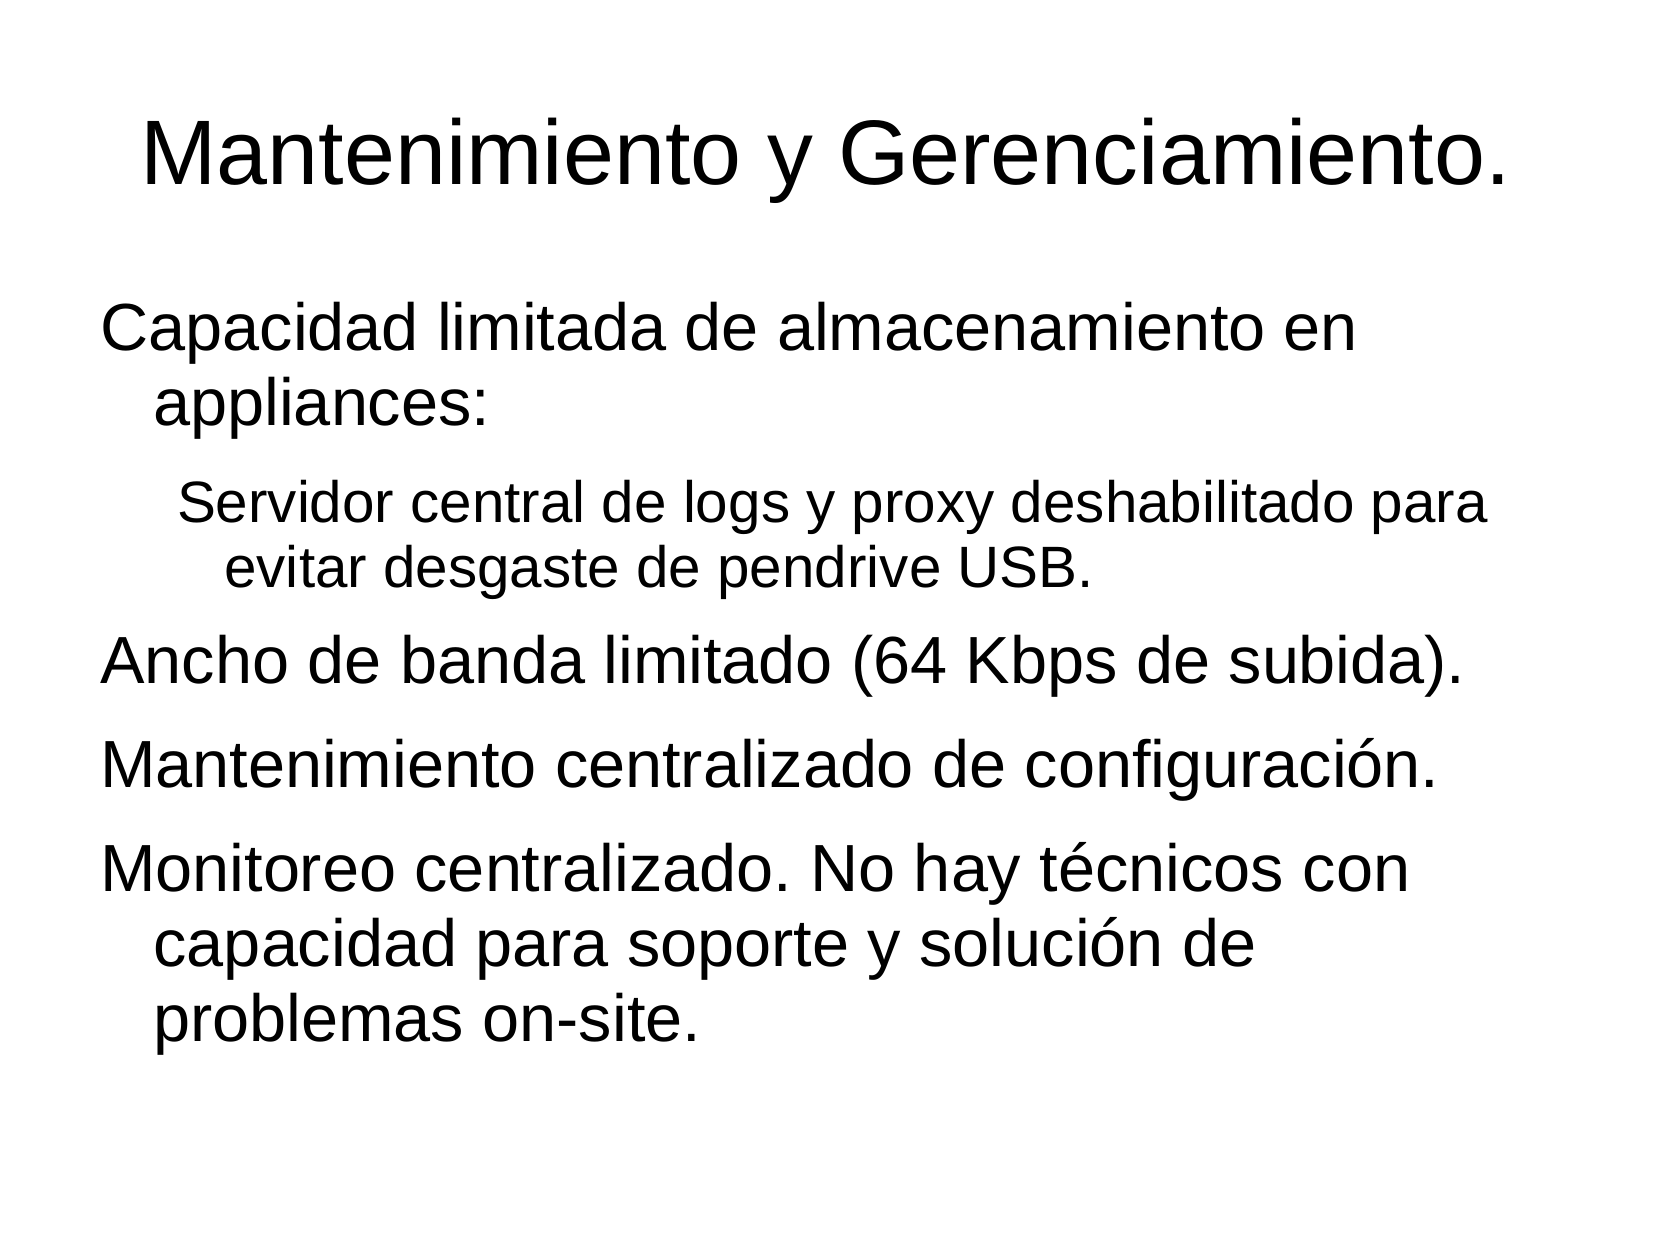

# Mantenimiento y Gerenciamiento.
Capacidad limitada de almacenamiento en appliances:
Servidor central de logs y proxy deshabilitado para evitar desgaste de pendrive USB.
Ancho de banda limitado (64 Kbps de subida).
Mantenimiento centralizado de configuración.
Monitoreo centralizado. No hay técnicos con capacidad para soporte y solución de problemas on-site.